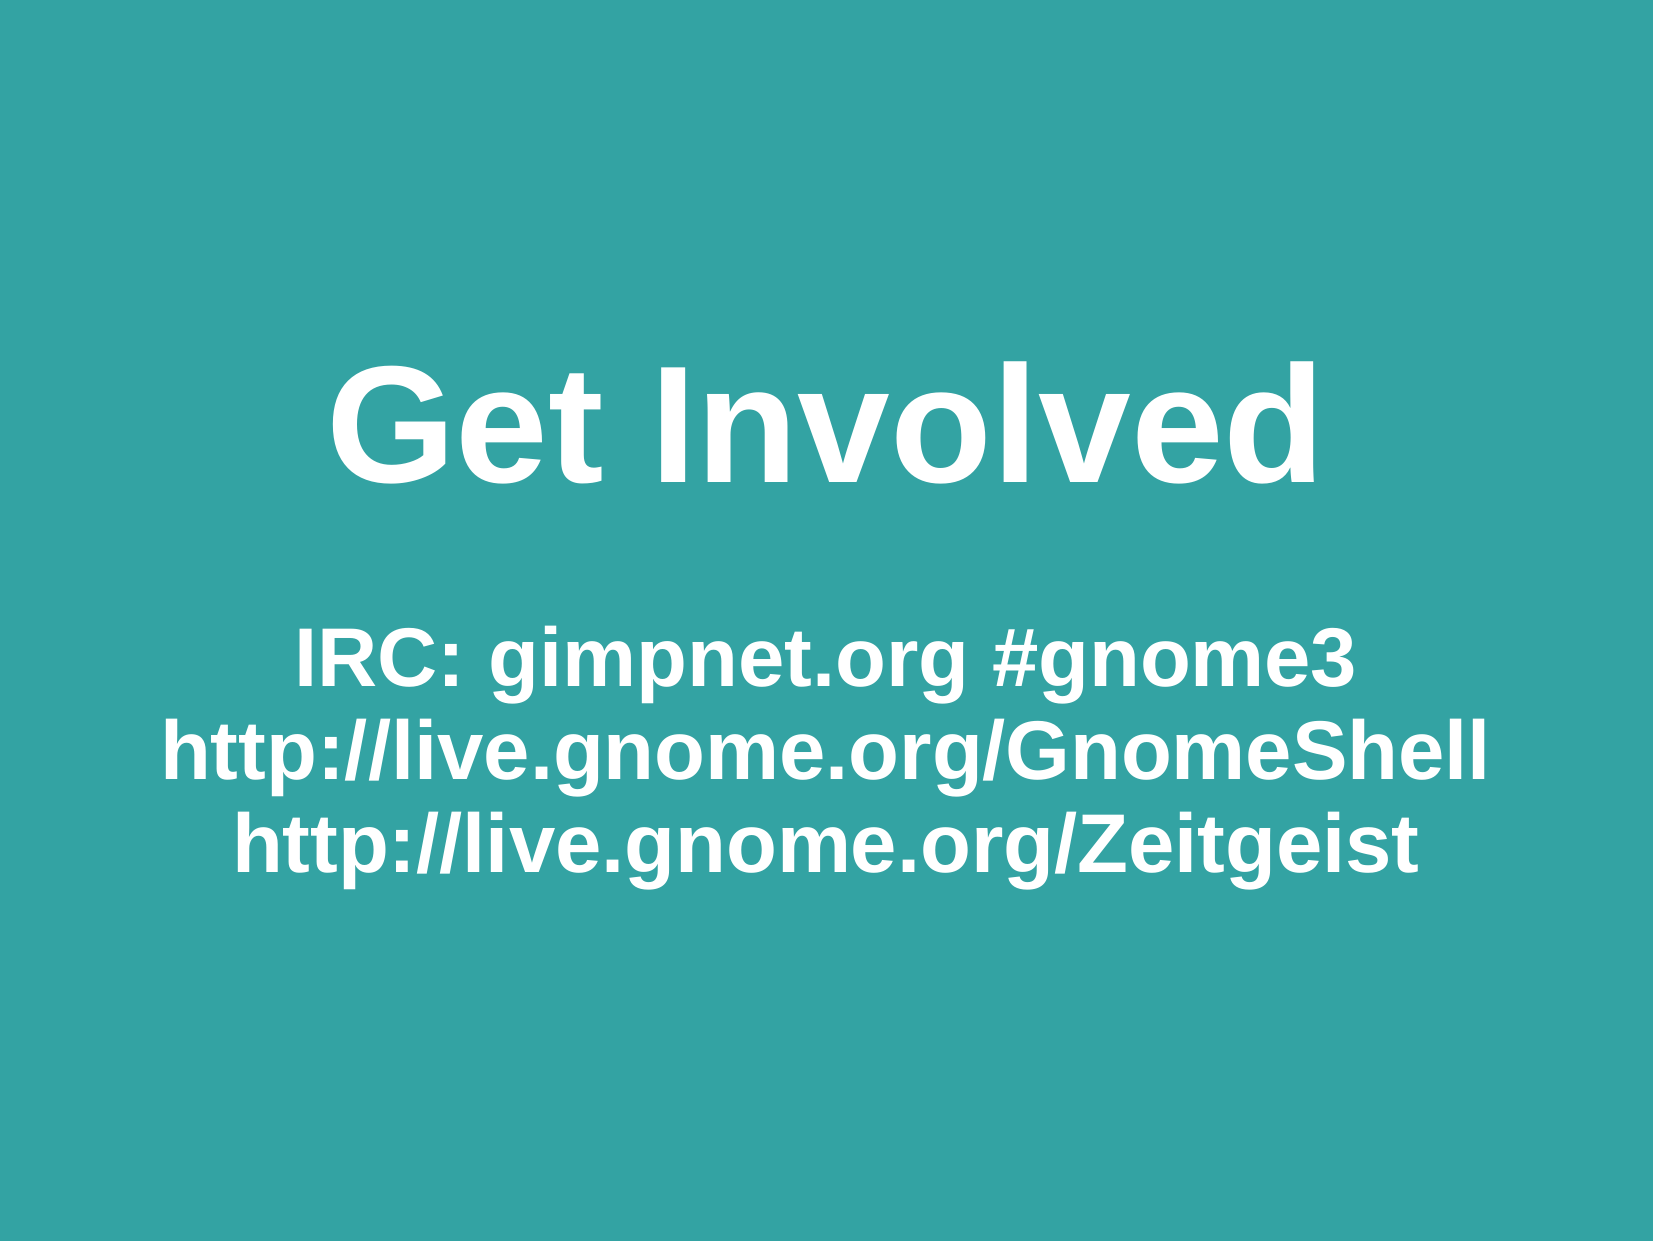

#
Get Involved
IRC: gimpnet.org #gnome3
http://live.gnome.org/GnomeShell
http://live.gnome.org/Zeitgeist